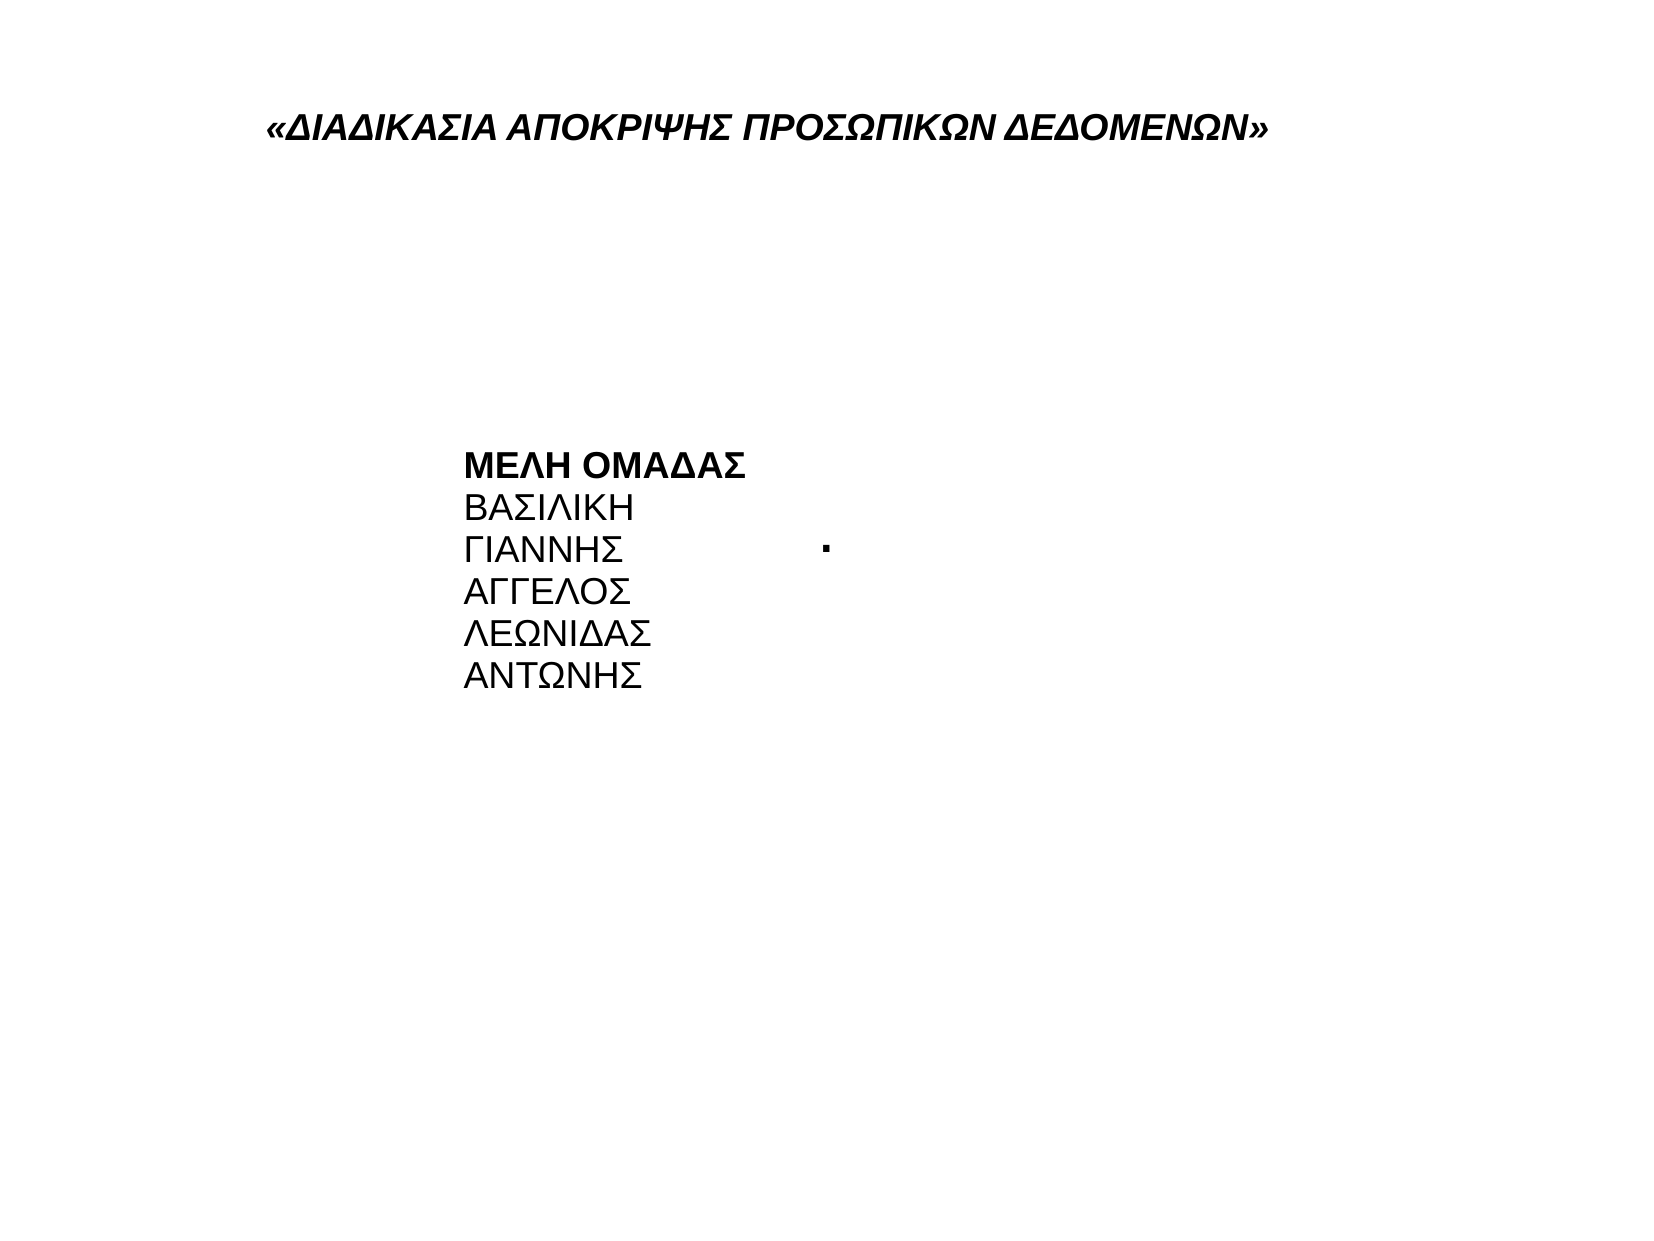

# «ΔΙΑΔΙΚΑΣΙΑ ΑΠΟΚΡΙΨΗΣ ΠΡΟΣΩΠΙΚΩΝ ΔΕΔΟΜΕΝΩΝ»
.
ΜΕΛΗ ΟΜΑΔΑΣ
ΒΑΣΙΛΙΚΗ
ΓΙΑΝΝΗΣ
ΑΓΓΕΛΟΣ
ΛΕΩΝΙΔΑΣ
ΑΝΤΩΝΗΣ